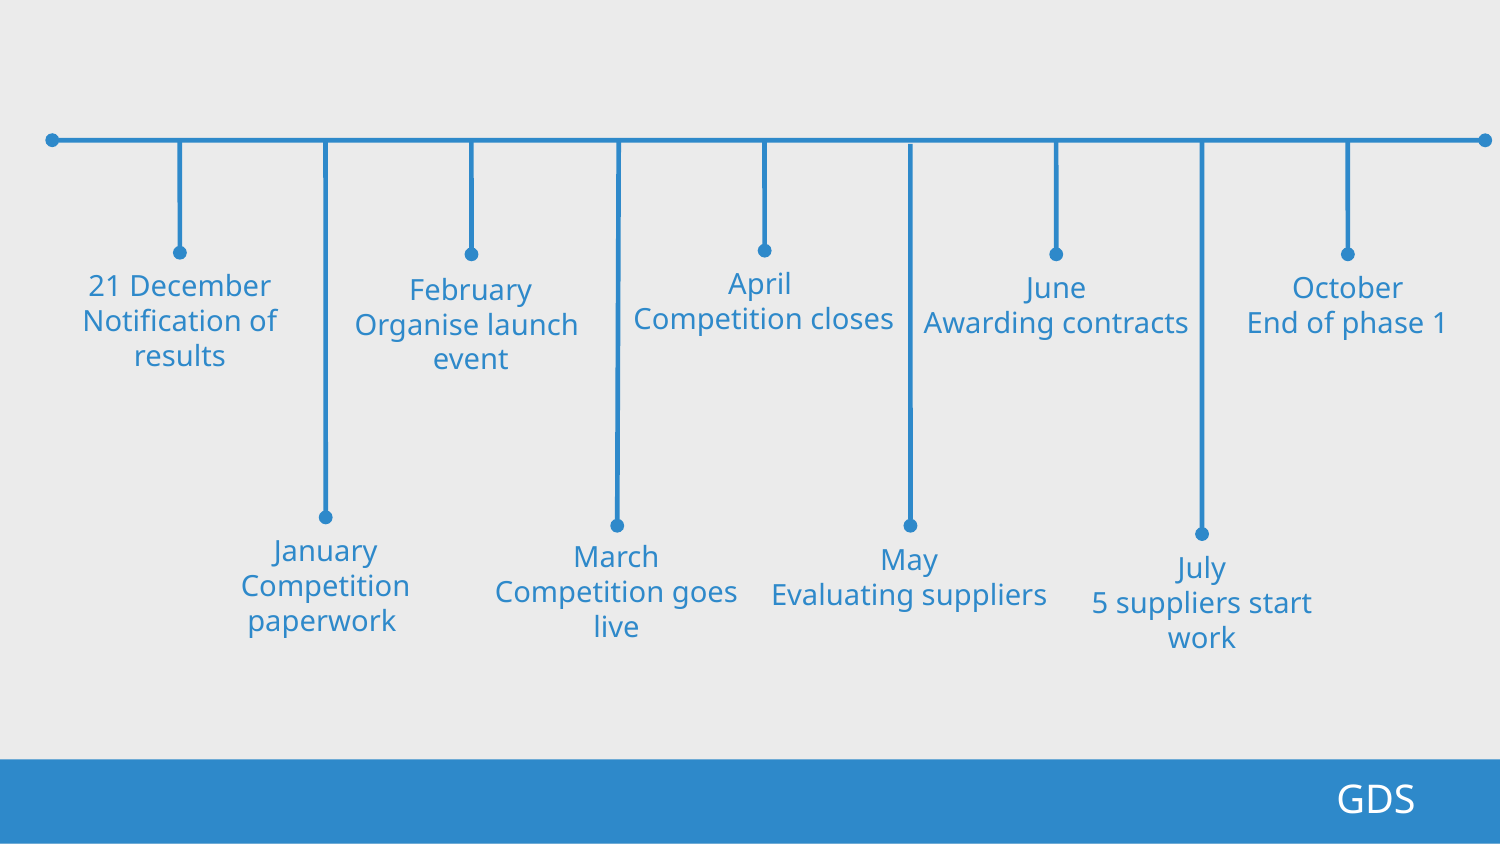

April
Competition closes
21 December Notification of results
June
Awarding contracts
October
End of phase 1
February
Organise launch
event
January
Competition paperwork
March
Competition goes live
May
Evaluating suppliers
July
5 suppliers start work